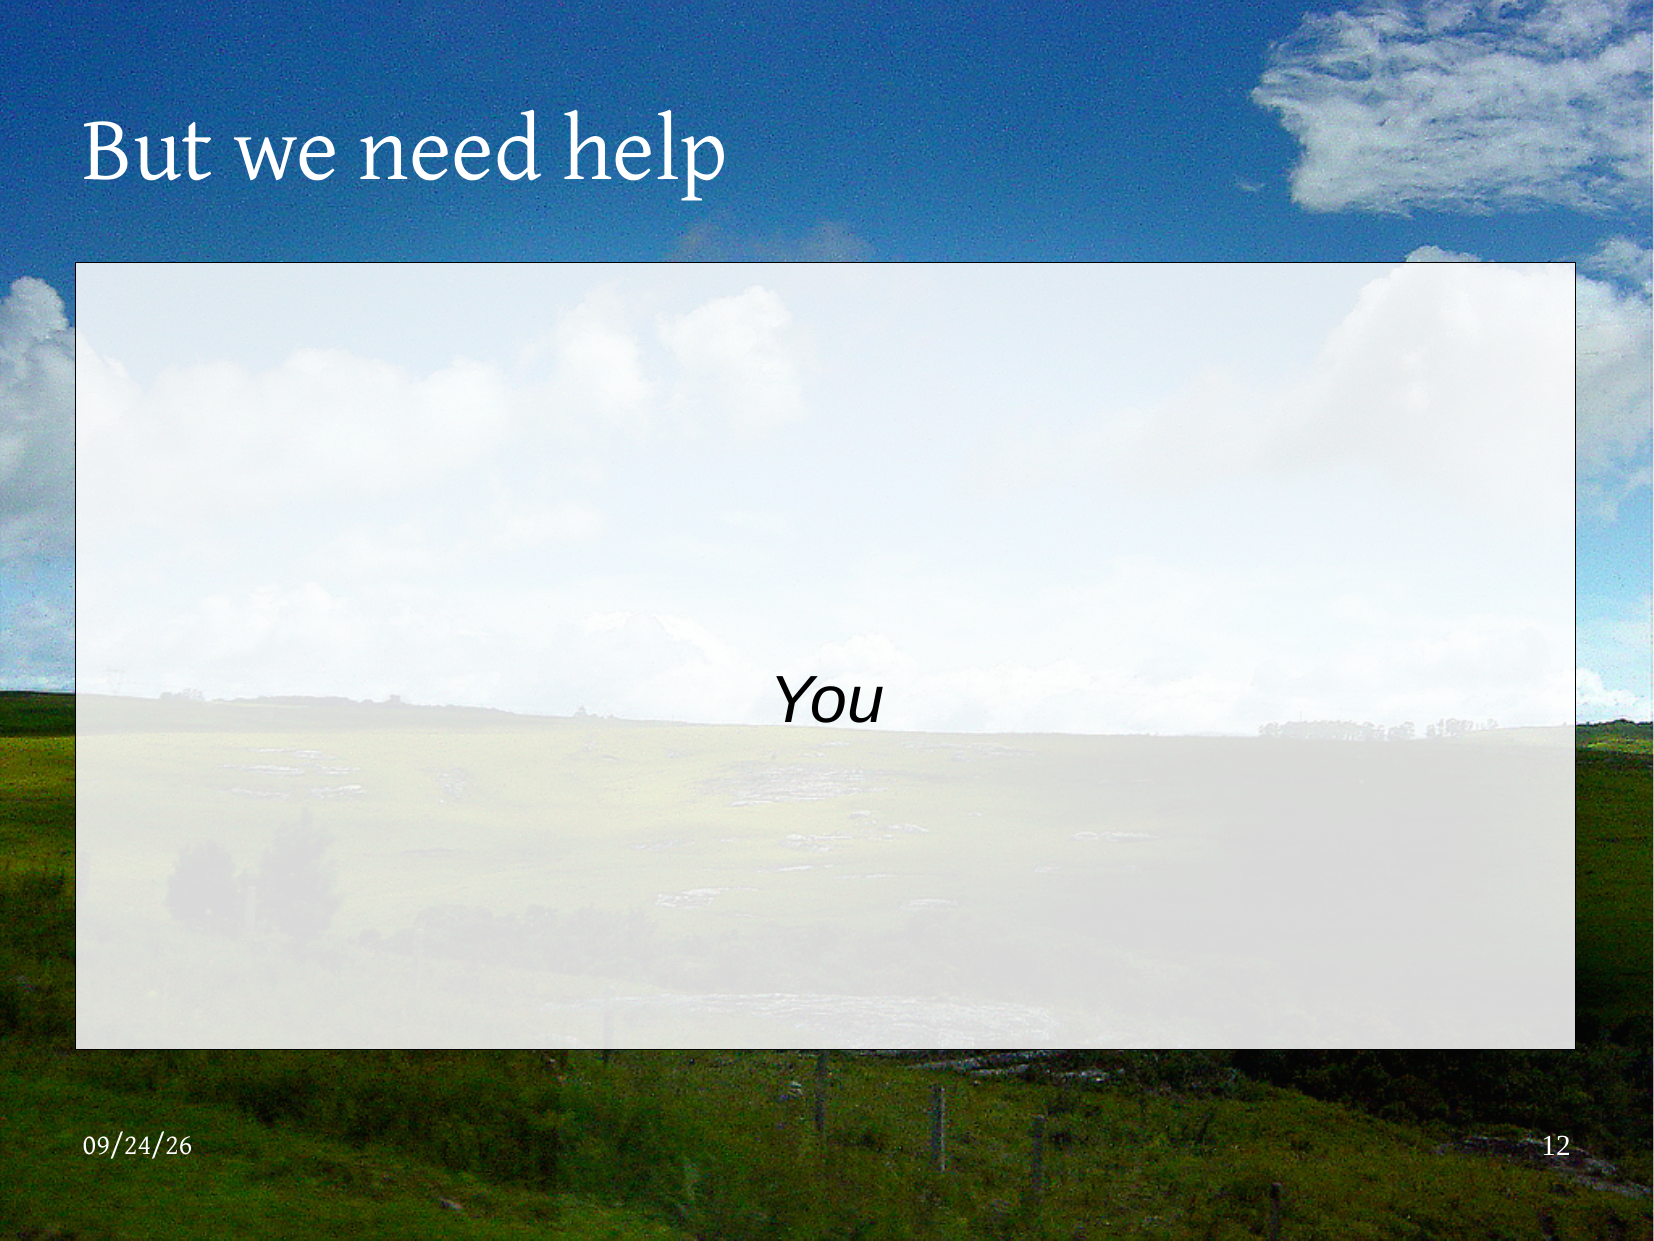

# But we need help
You
12